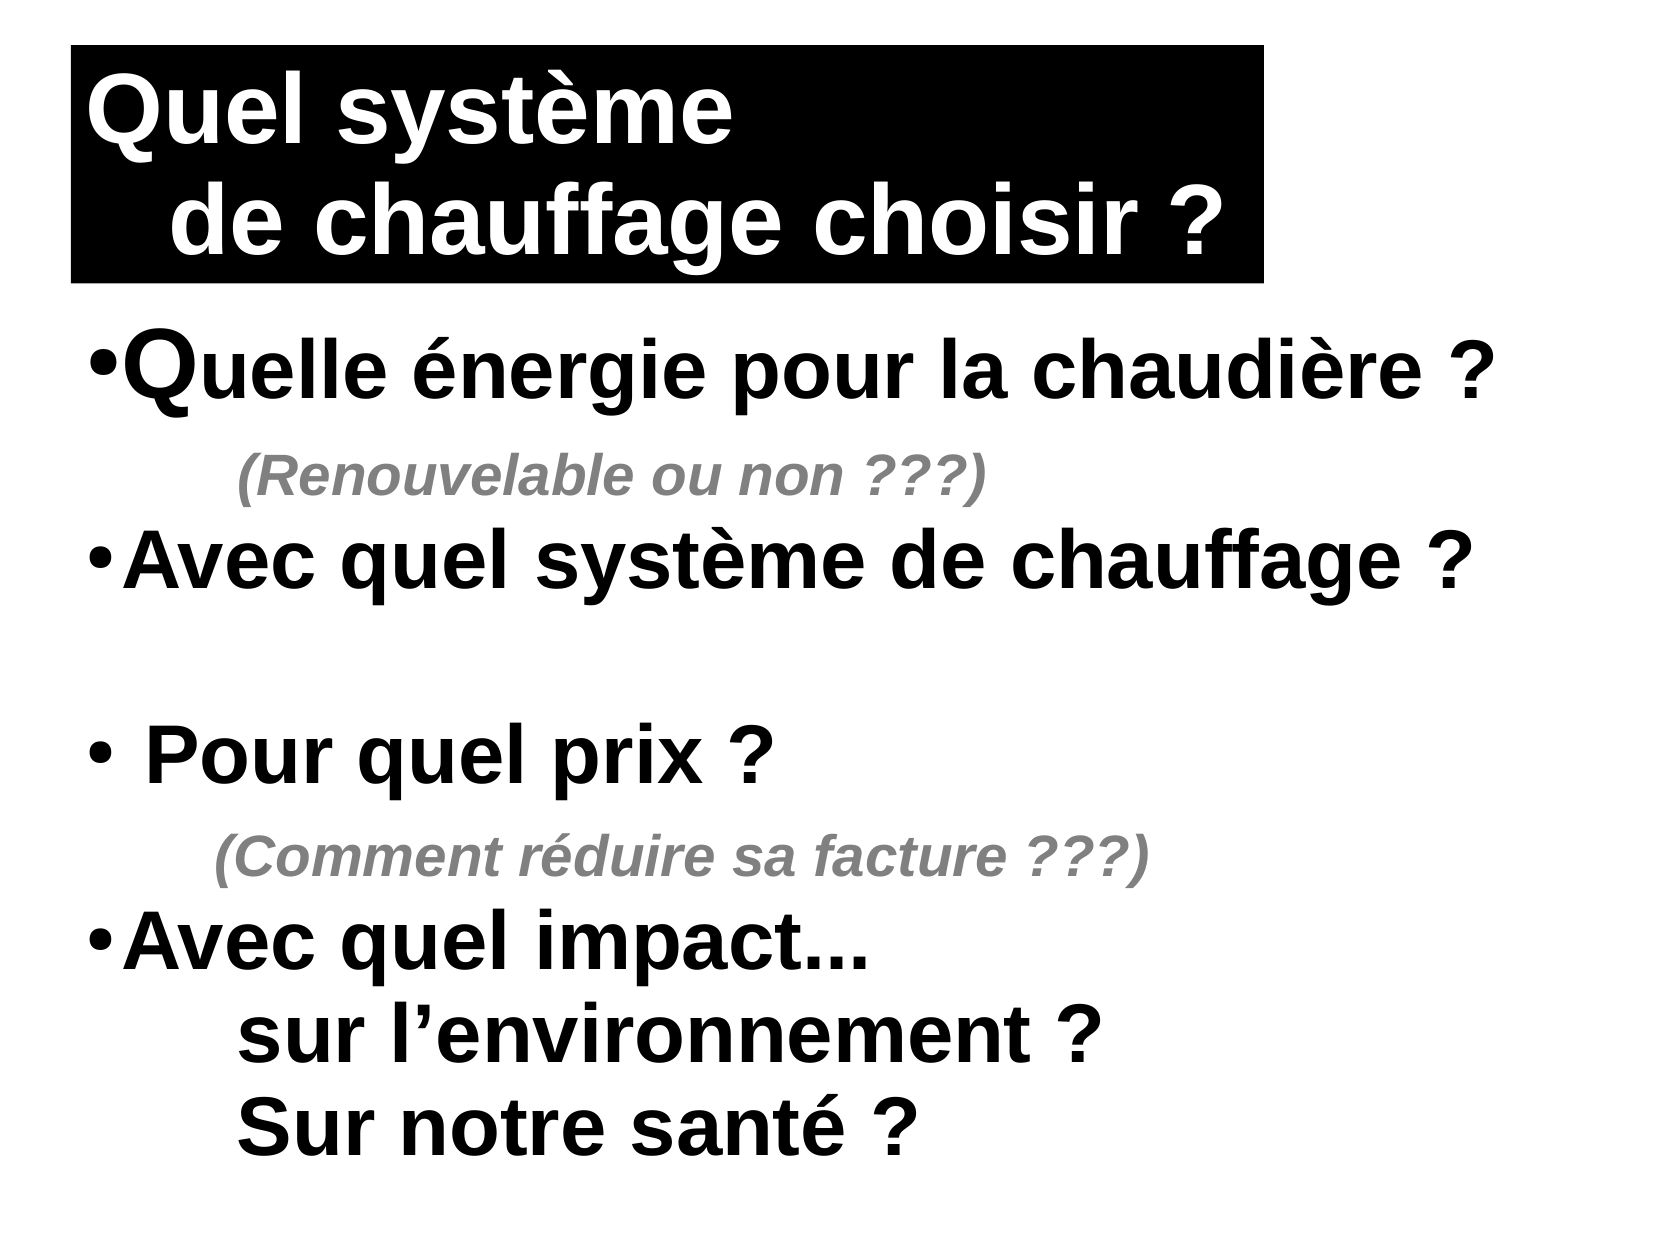

Quel système
 de chauffage choisir ?
Quelle énergie pour la chaudière ?
 (Renouvelable ou non ???)
Avec quel système de chauffage ?
 Pour quel prix ?
 (Comment réduire sa facture ???)
Avec quel impact...
 sur l’environnement ?
 Sur notre santé ?